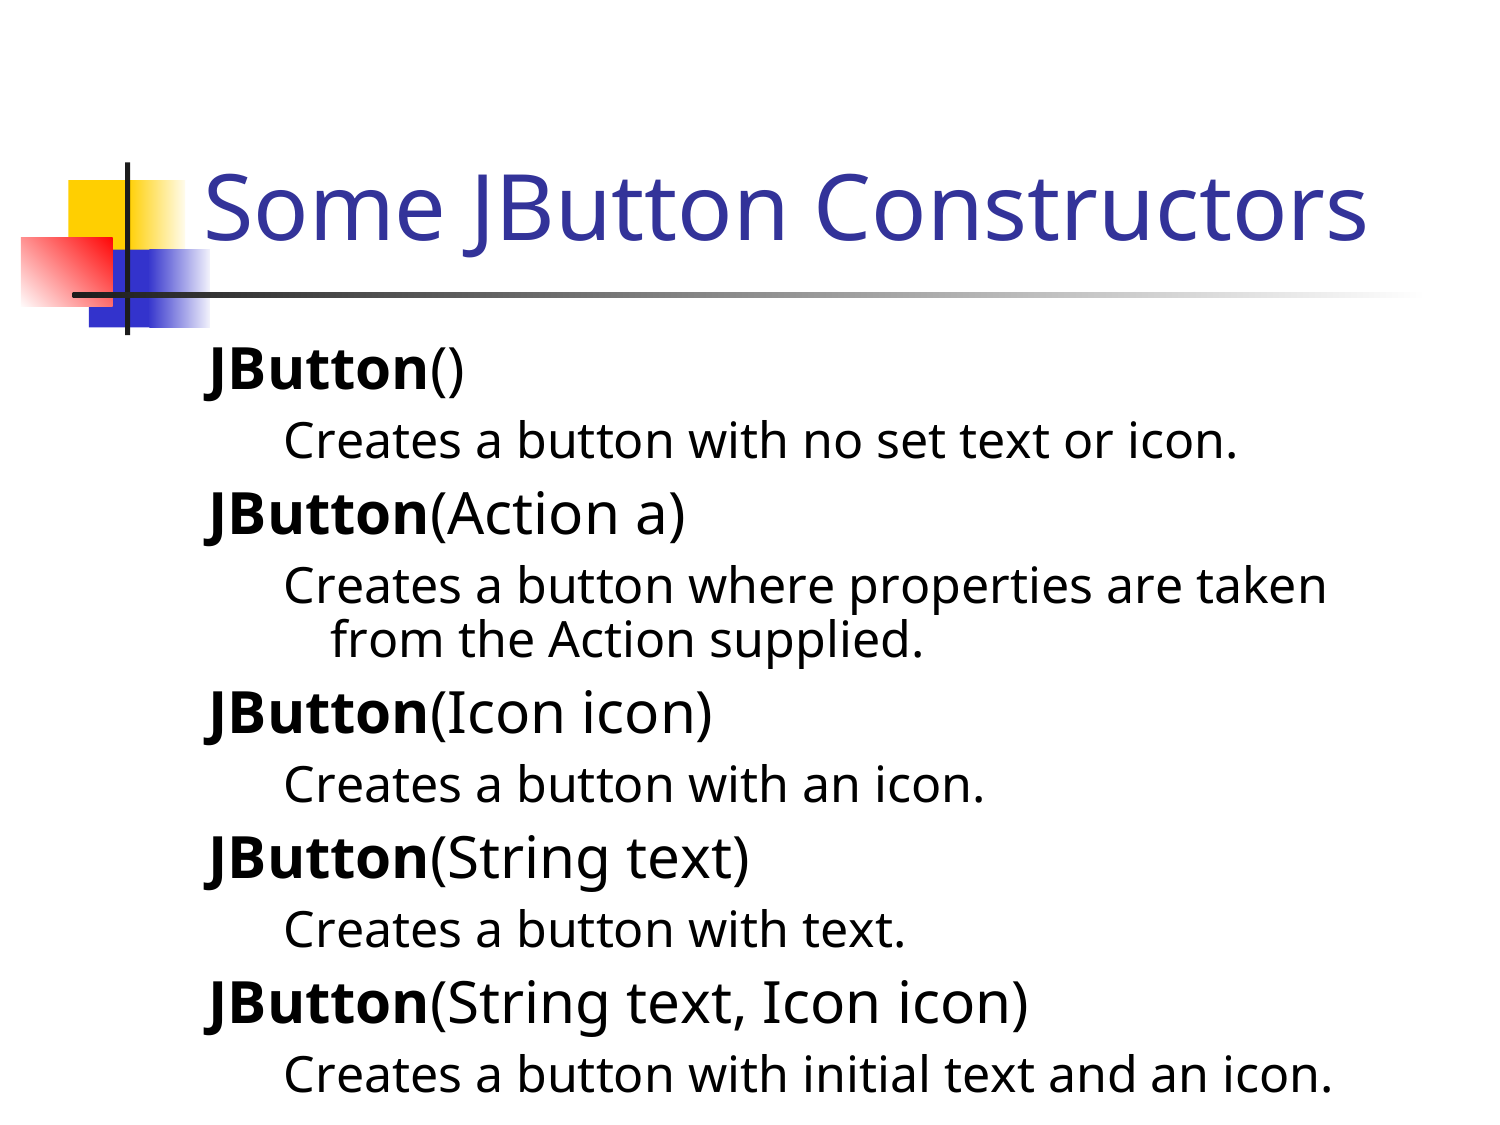

# Some JButton Constructors
JButton()
Creates a button with no set text or icon.
JButton(Action a)
Creates a button where properties are taken from the Action supplied.
JButton(Icon icon)
Creates a button with an icon.
JButton(String text)
Creates a button with text.
JButton(String text, Icon icon)
Creates a button with initial text and an icon.